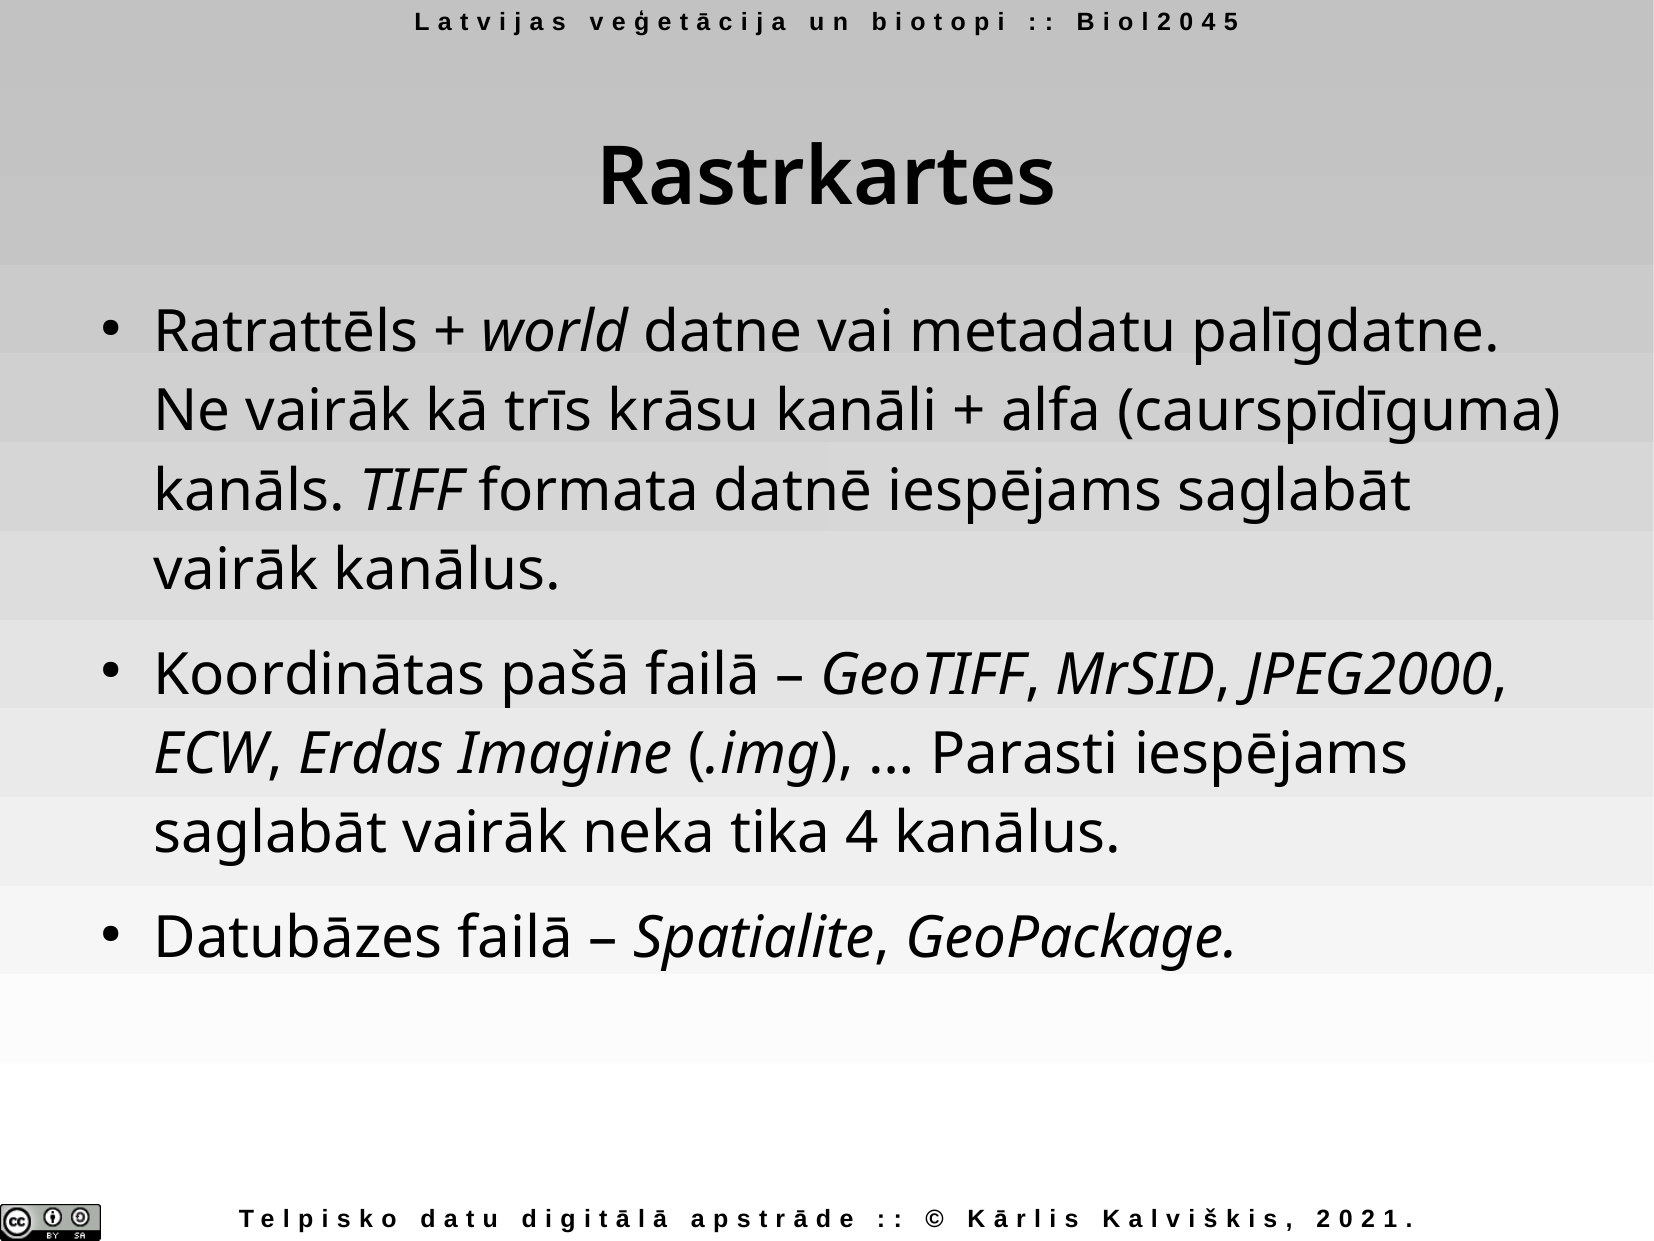

# Rastrkartes
Ratrattēls + world datne vai metadatu palīgdatne. Ne vairāk kā trīs krāsu kanāli + alfa (caurspīdīguma) kanāls. TIFF formata datnē iespējams saglabāt vairāk kanālus.
Koordinātas pašā failā – GeoTIFF, MrSID, JPEG2000, ECW, Erdas Imagine (.img), … Parasti iespējams saglabāt vairāk neka tika 4 kanālus.
Datubāzes failā – Spatialite, GeoPackage.